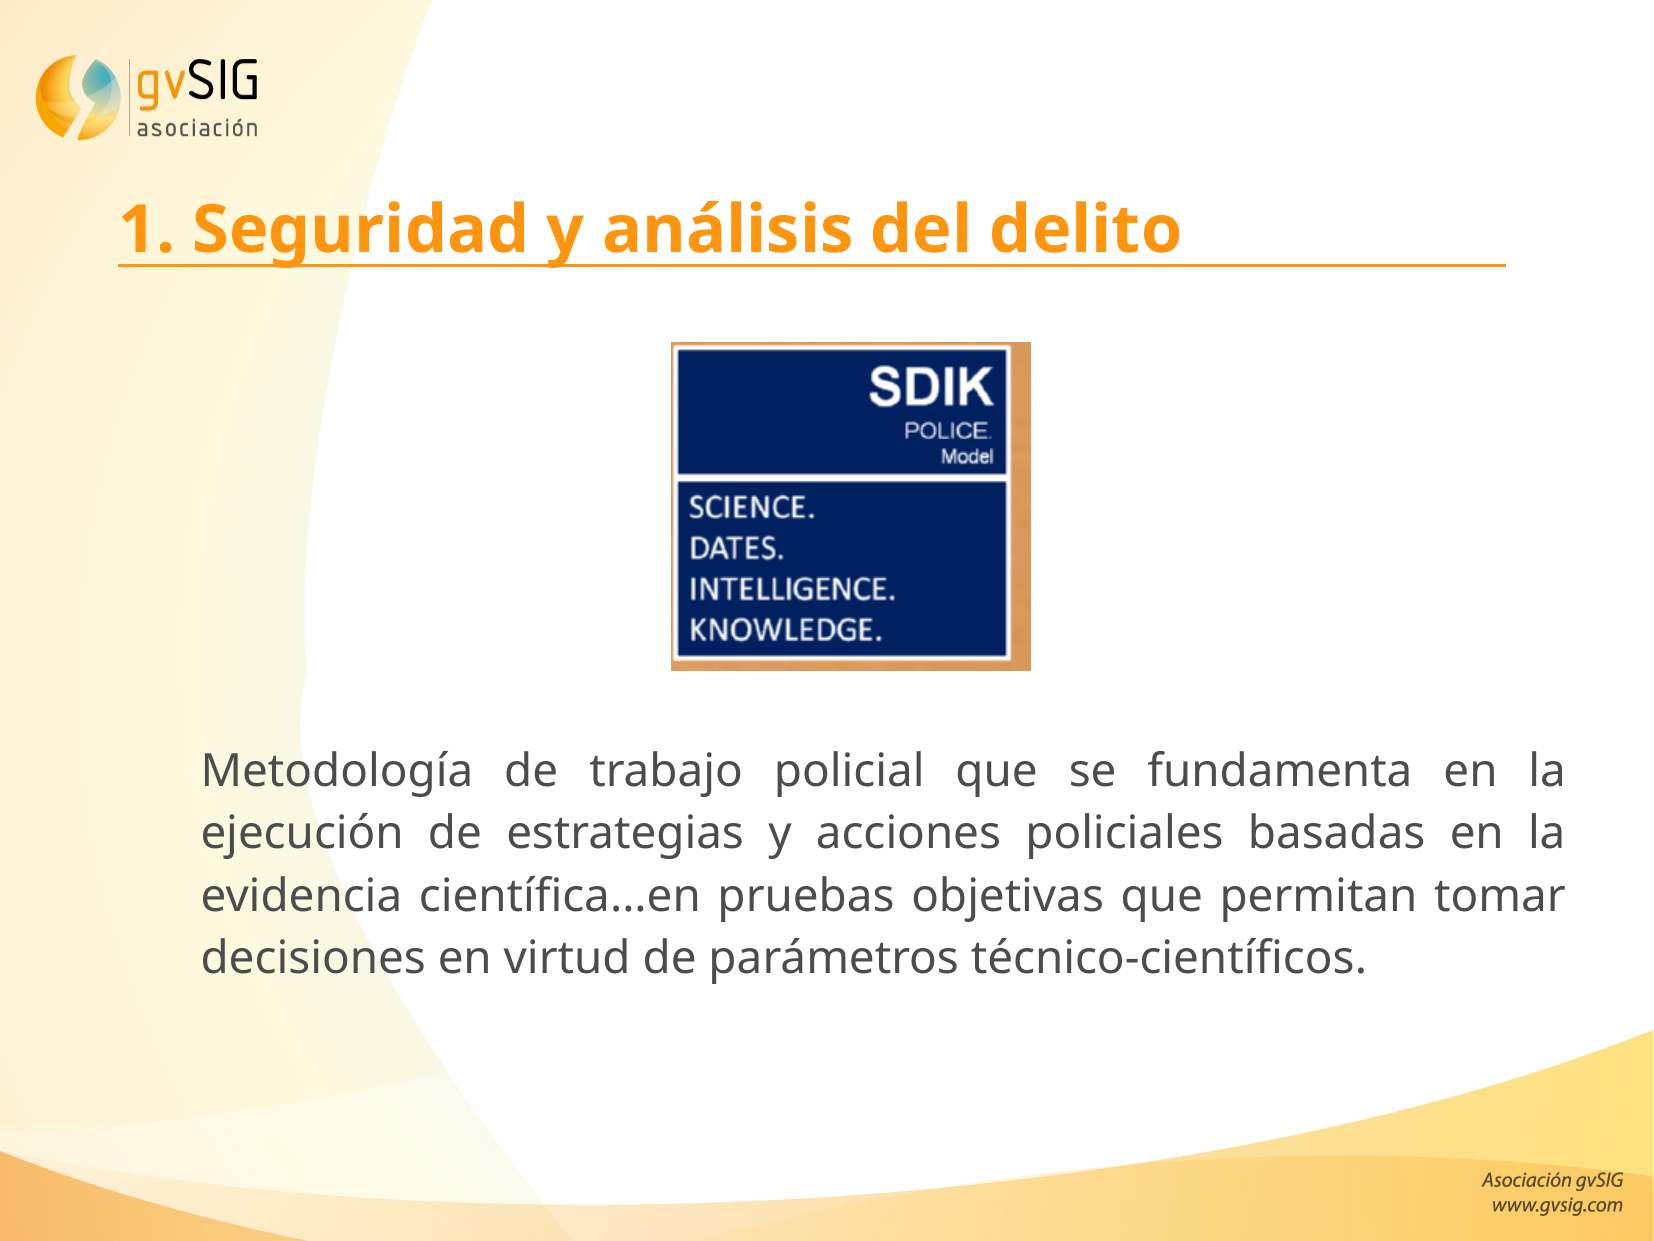

# 1. Seguridad y análisis del delito
Metodología de trabajo policial que se fundamenta en la ejecución de estrategias y acciones policiales basadas en la evidencia científica...en pruebas objetivas que permitan tomar decisiones en virtud de parámetros técnico-científicos.